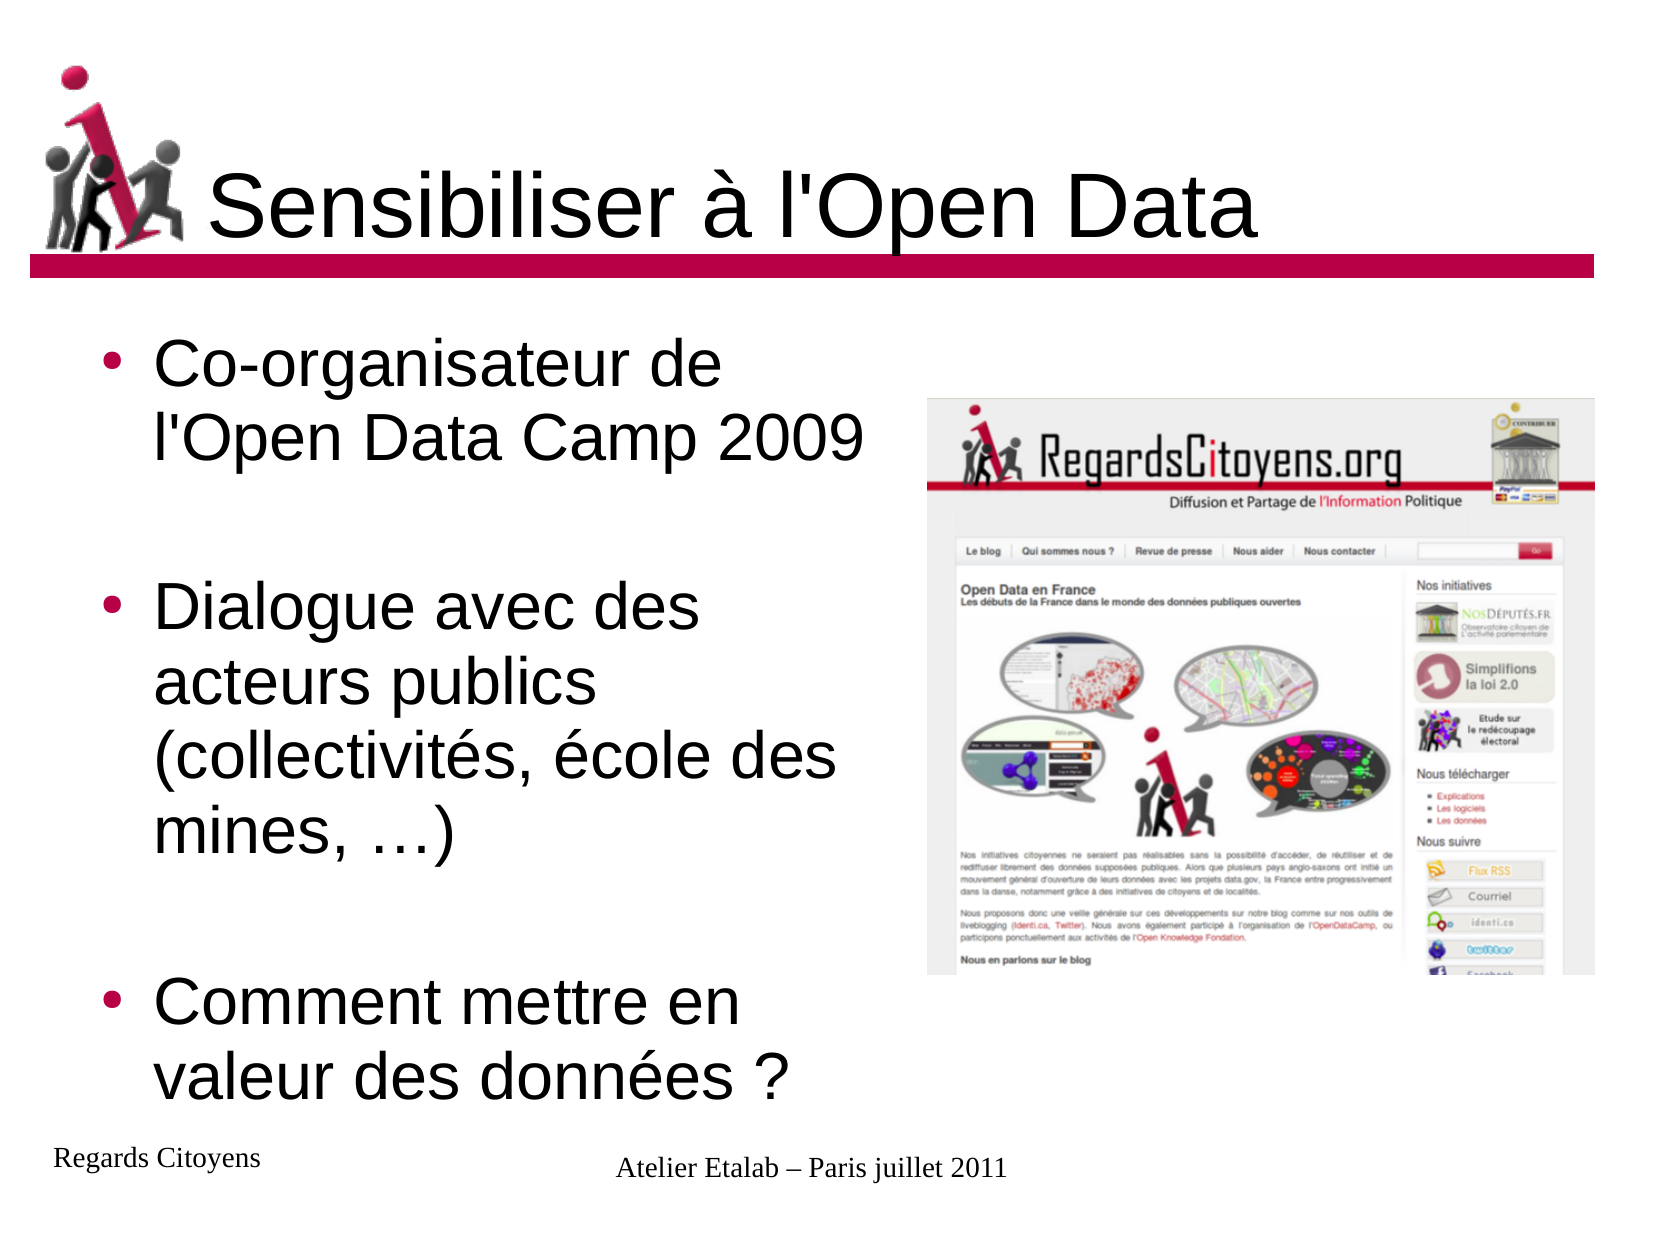

# Sensibiliser à l'Open Data
Co-organisateur de l'Open Data Camp 2009
Dialogue avec des acteurs publics (collectivités, école des mines, …)
Comment mettre en valeur des données ?